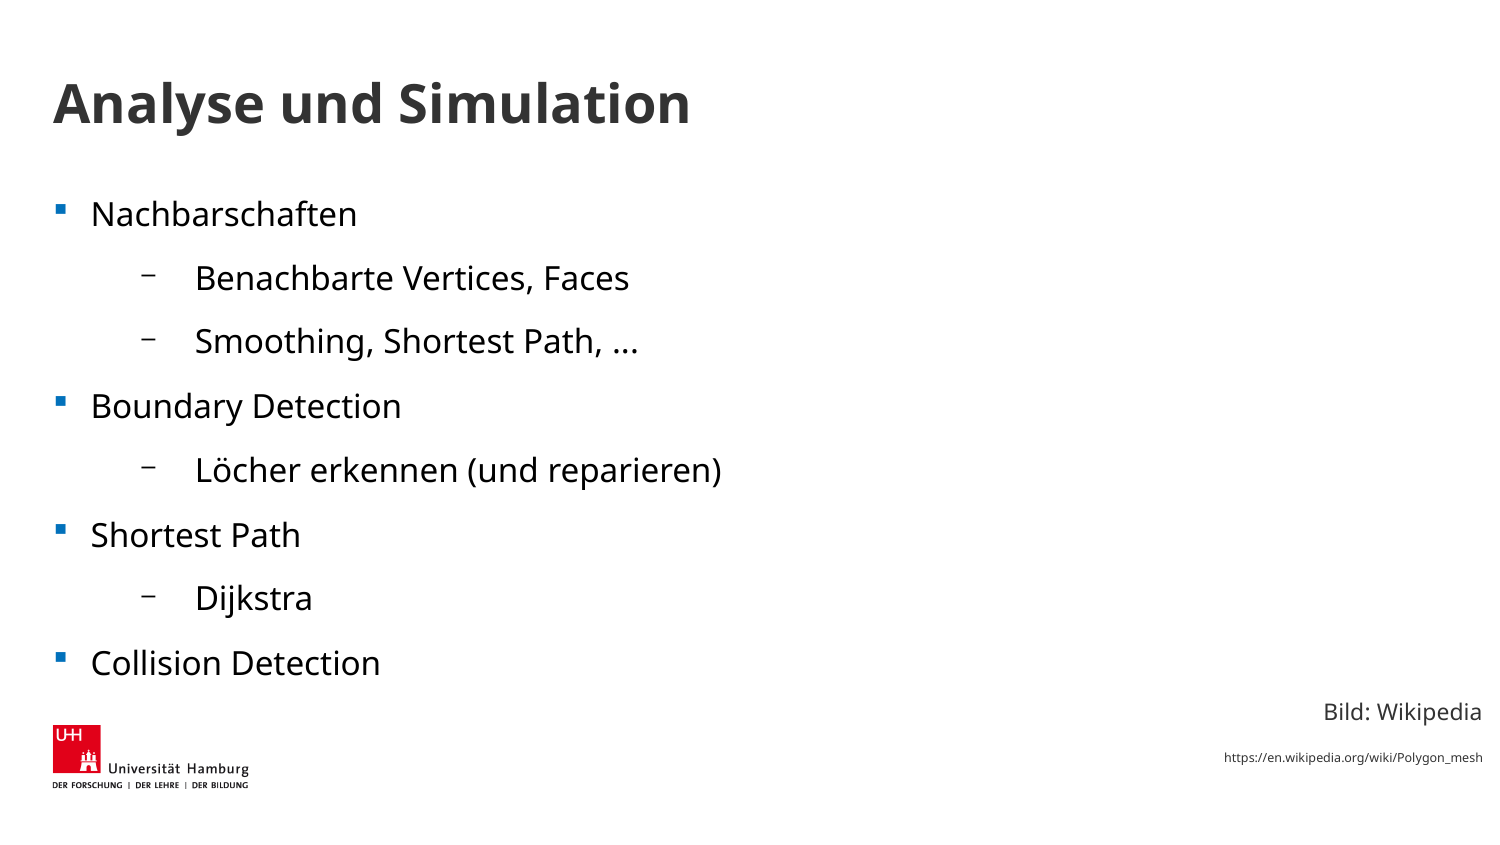

# Analyse und Simulation
Nachbarschaften
Benachbarte Vertices, Faces
Smoothing, Shortest Path, ...
Boundary Detection
Löcher erkennen (und reparieren)
Shortest Path
Dijkstra
Collision Detection
Bild: Wikipedia
https://en.wikipedia.org/wiki/Polygon_mesh